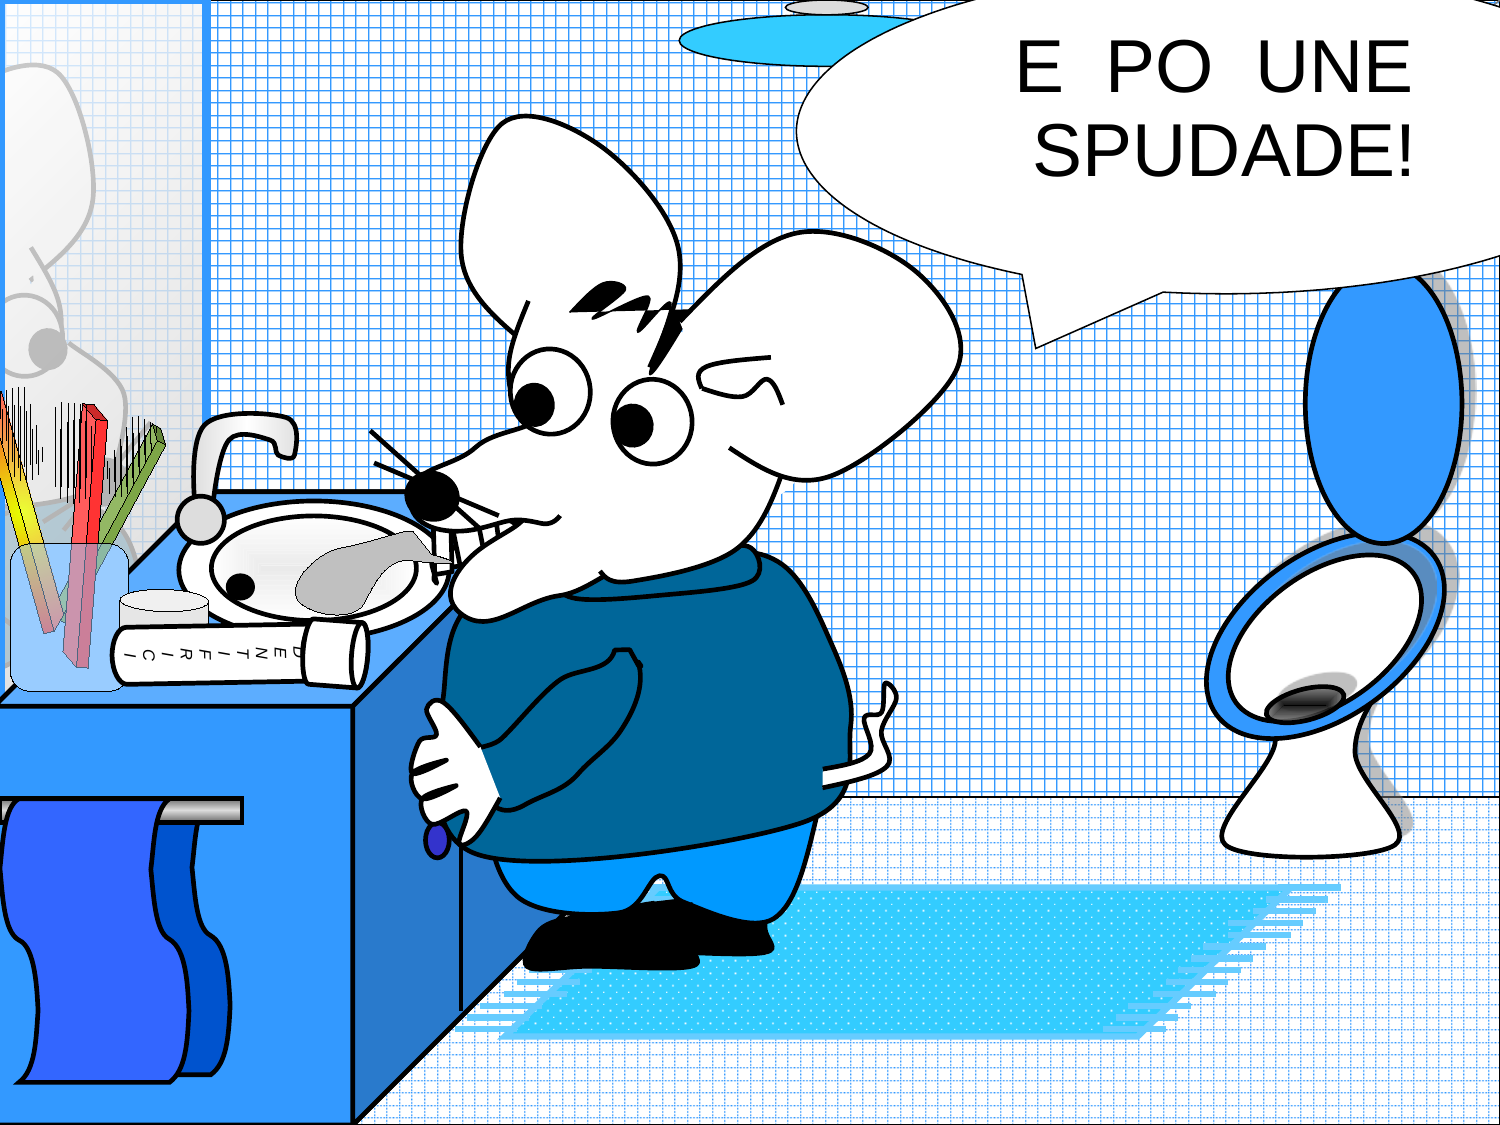

E PO UNE SPUDADE!
D
E
N
T
I
F
R
I
C
I